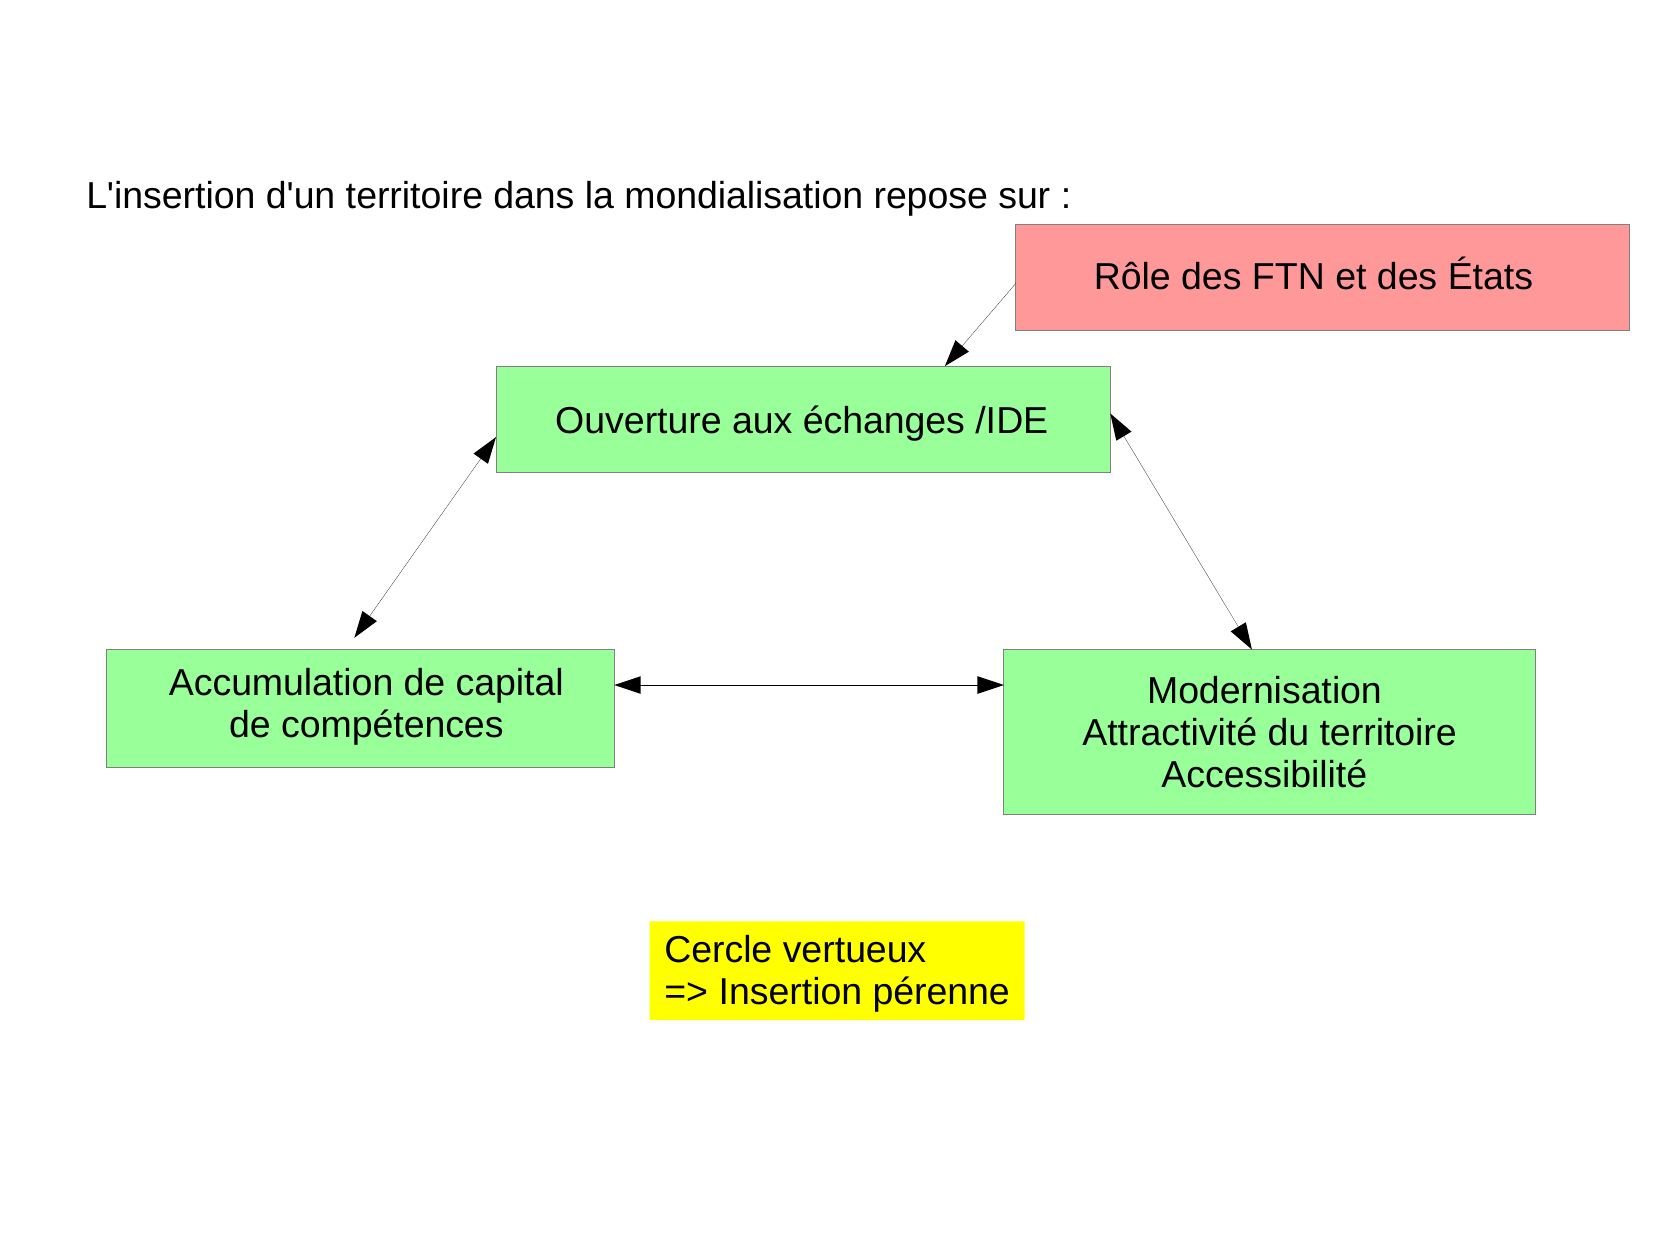

L'insertion d'un territoire dans la mondialisation repose sur :
Rôle des FTN et des États
Ouverture aux échanges /IDE
Modernisation
Attractivité du territoire
Accessibilité
Accumulation de capital
de compétences
Cercle vertueux
=> Insertion pérenne